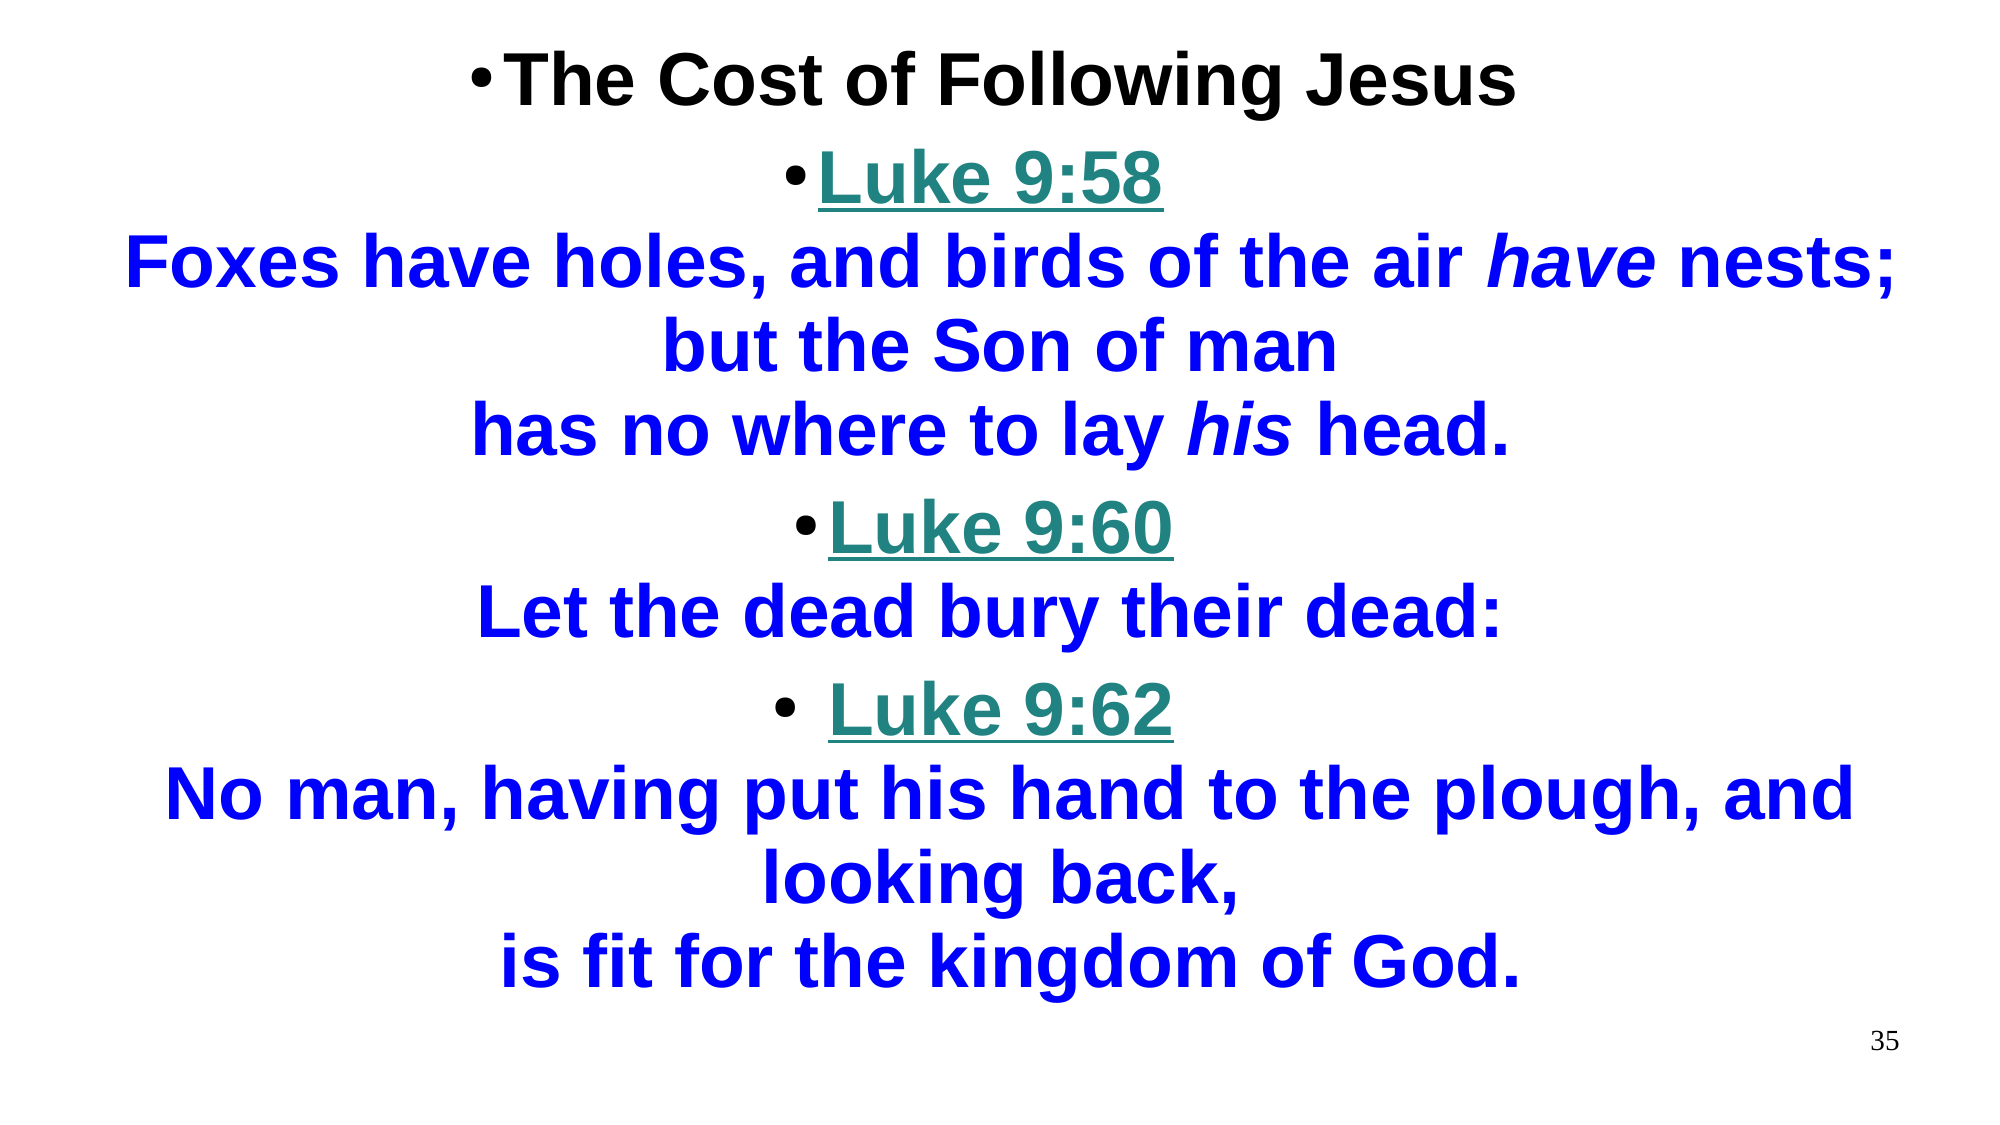

# The Cost of Following Jesus
Luke 9:58 
Foxes have holes, and birds of the air have nests; but the Son of man
has no where to lay his head.
Luke 9:60 
 Let the dead bury their dead:
 Luke 9:62 
No man, having put his hand to the plough, and looking back,
is fit for the kingdom of God.
35